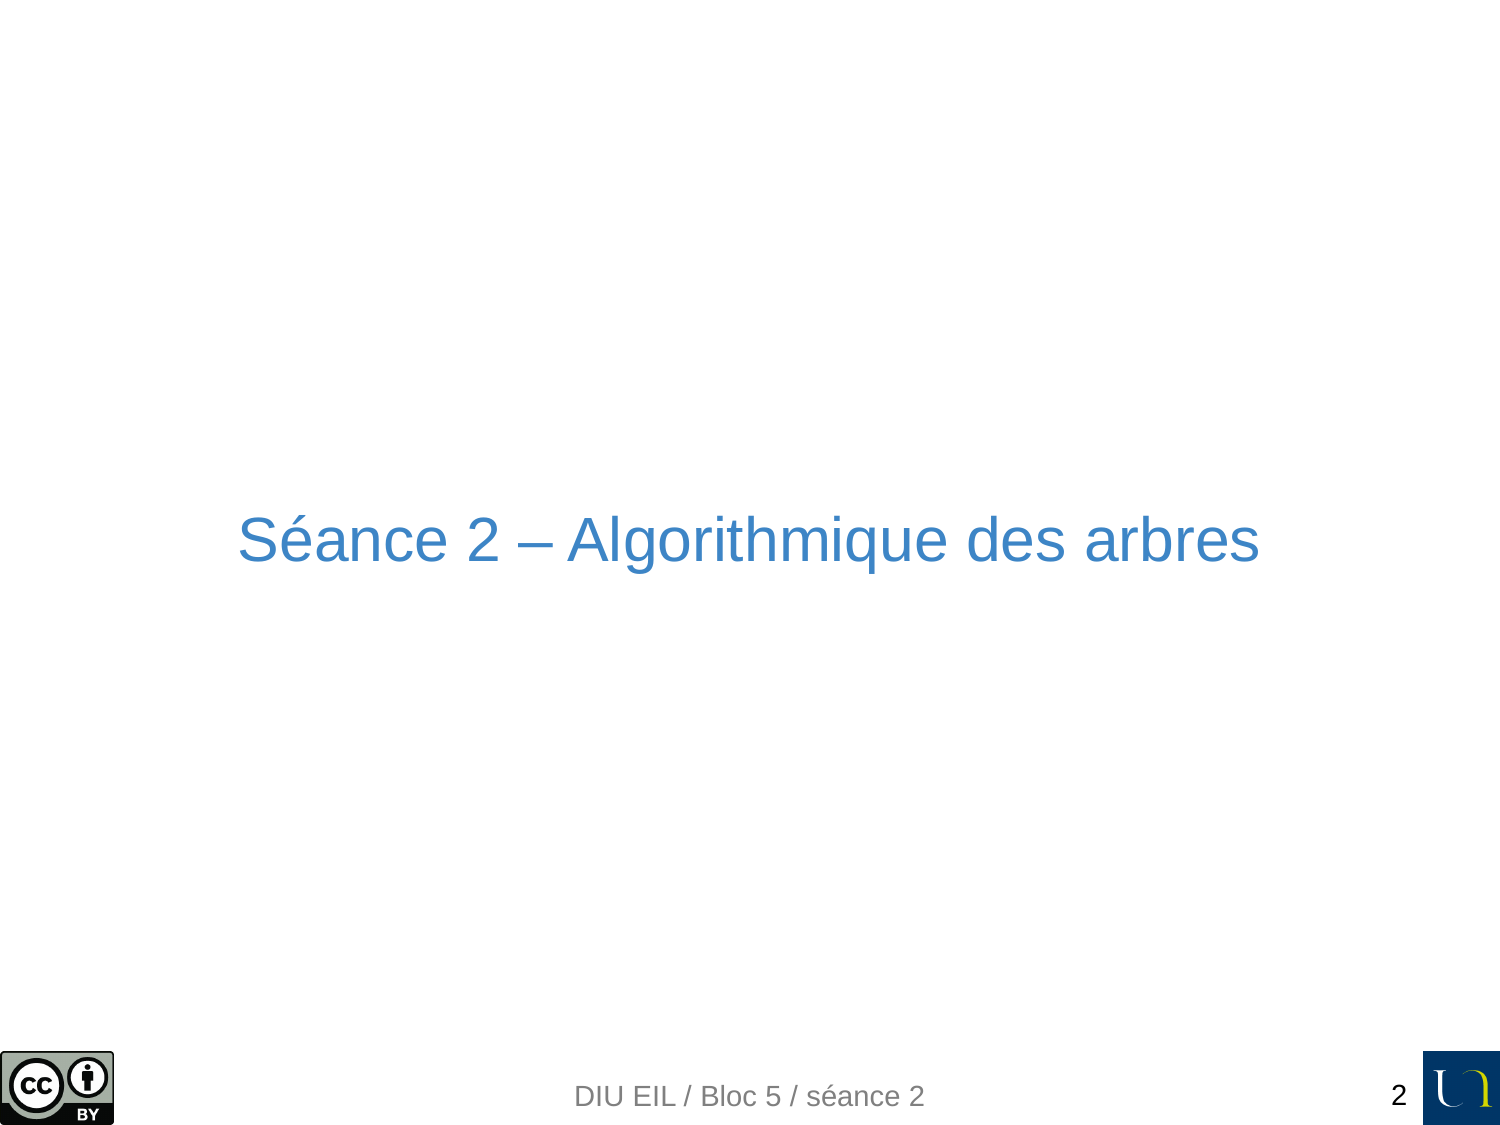

# Séance 2 – Algorithmique des arbres
2